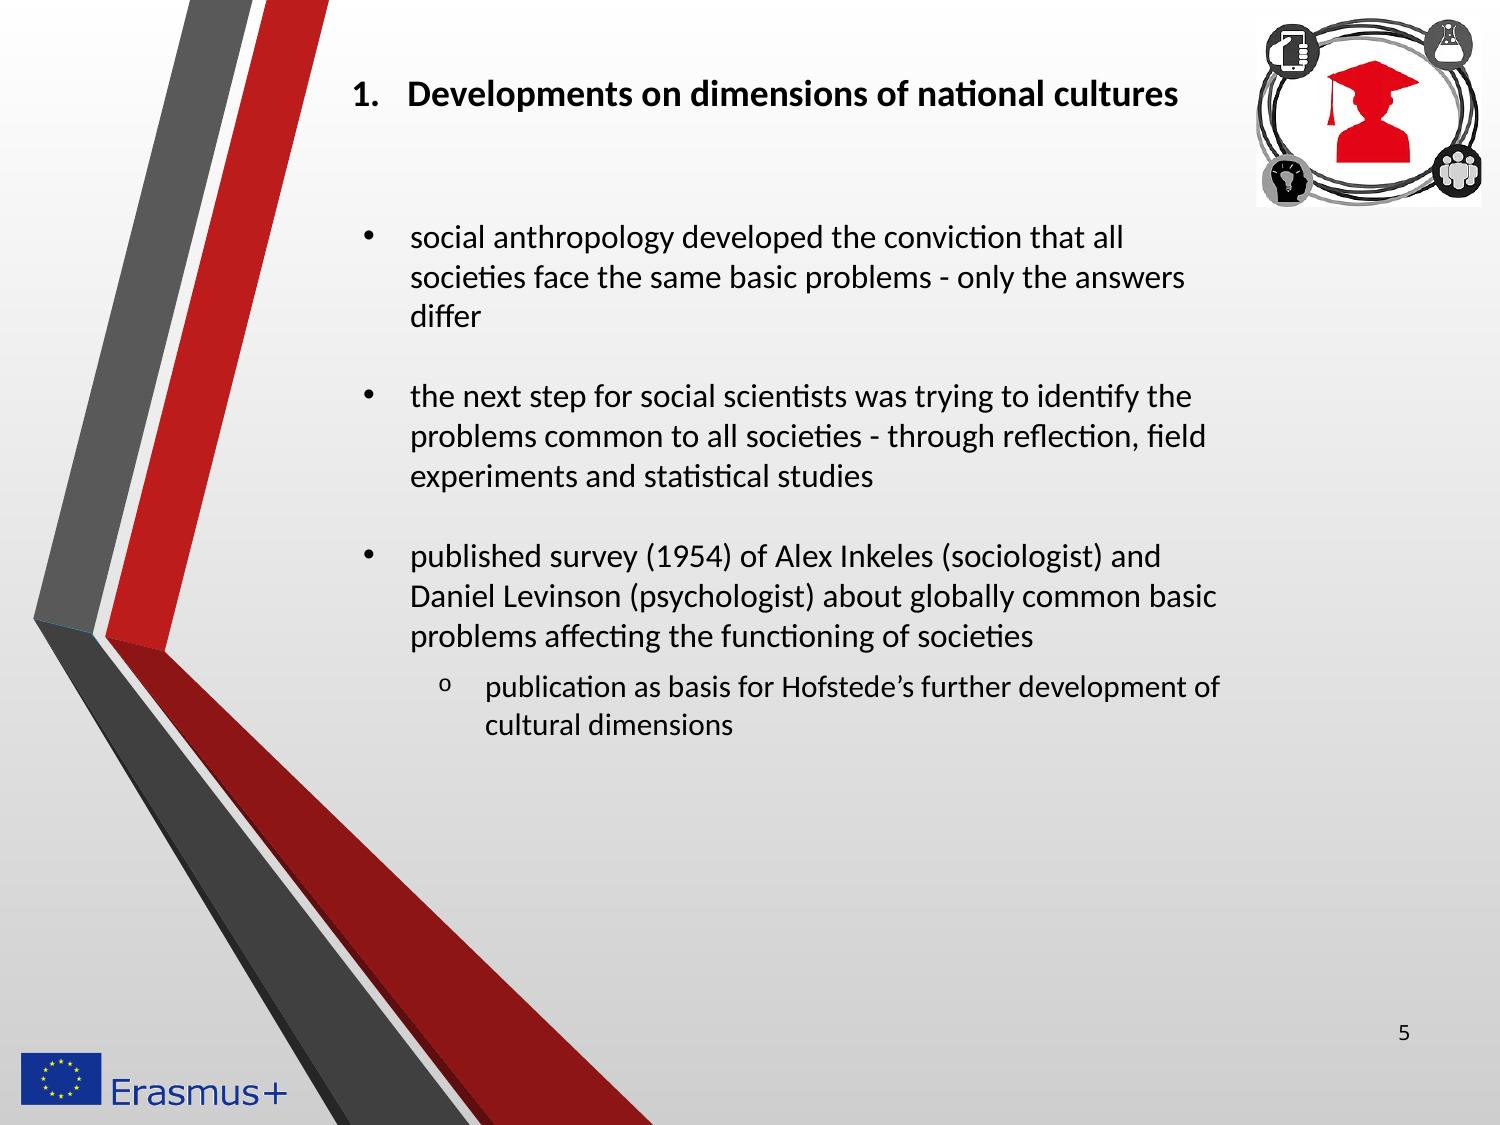

Developments on dimensions of national cultures
social anthropology developed the conviction that all societies face the same basic problems - only the answers differ
the next step for social scientists was trying to identify the problems common to all societies - through reflection, field experiments and statistical studies
published survey (1954) of Alex Inkeles (sociologist) and Daniel Levinson (psychologist) about globally common basic problems affecting the functioning of societies
publication as basis for Hofstede’s further development of cultural dimensions